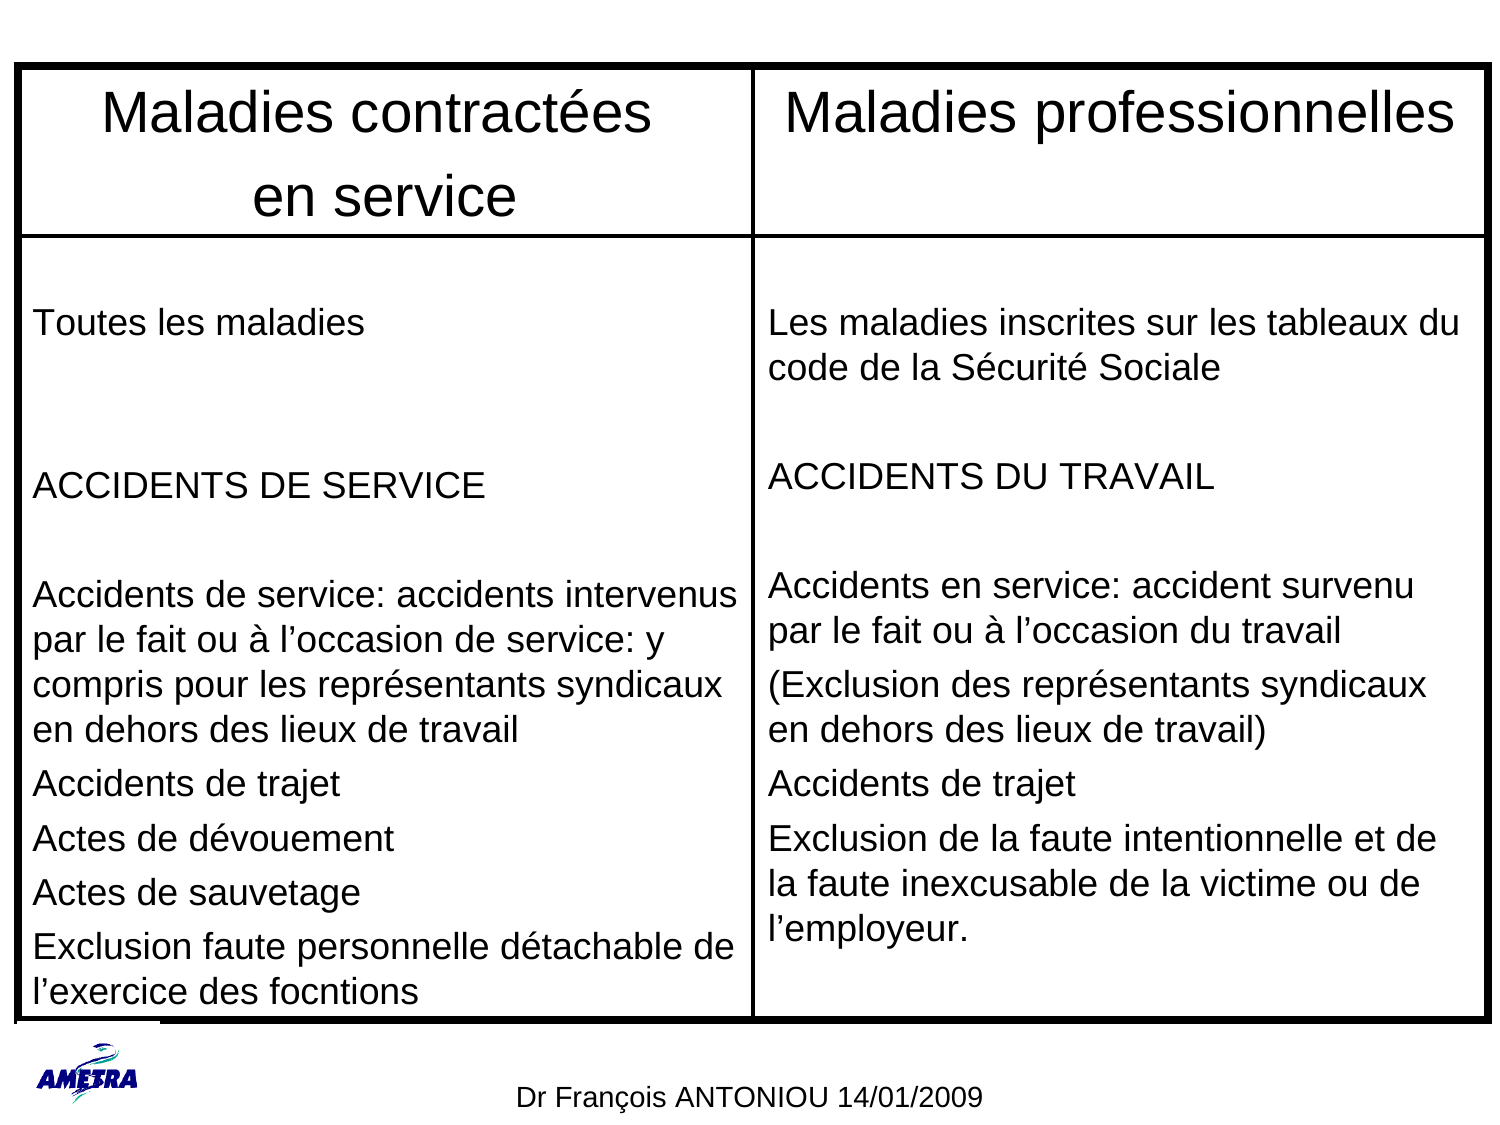

| Maladies contractées en service | Maladies professionnelles |
| --- | --- |
| Toutes les maladies ACCIDENTS DE SERVICE Accidents de service: accidents intervenus par le fait ou à l’occasion de service: y compris pour les représentants syndicaux en dehors des lieux de travail Accidents de trajet Actes de dévouement Actes de sauvetage Exclusion faute personnelle détachable de l’exercice des focntions | Les maladies inscrites sur les tableaux du code de la Sécurité Sociale ACCIDENTS DU TRAVAIL Accidents en service: accident survenu par le fait ou à l’occasion du travail (Exclusion des représentants syndicaux en dehors des lieux de travail) Accidents de trajet Exclusion de la faute intentionnelle et de la faute inexcusable de la victime ou de l’employeur. |
Dr François ANTONIOU 14/01/2009